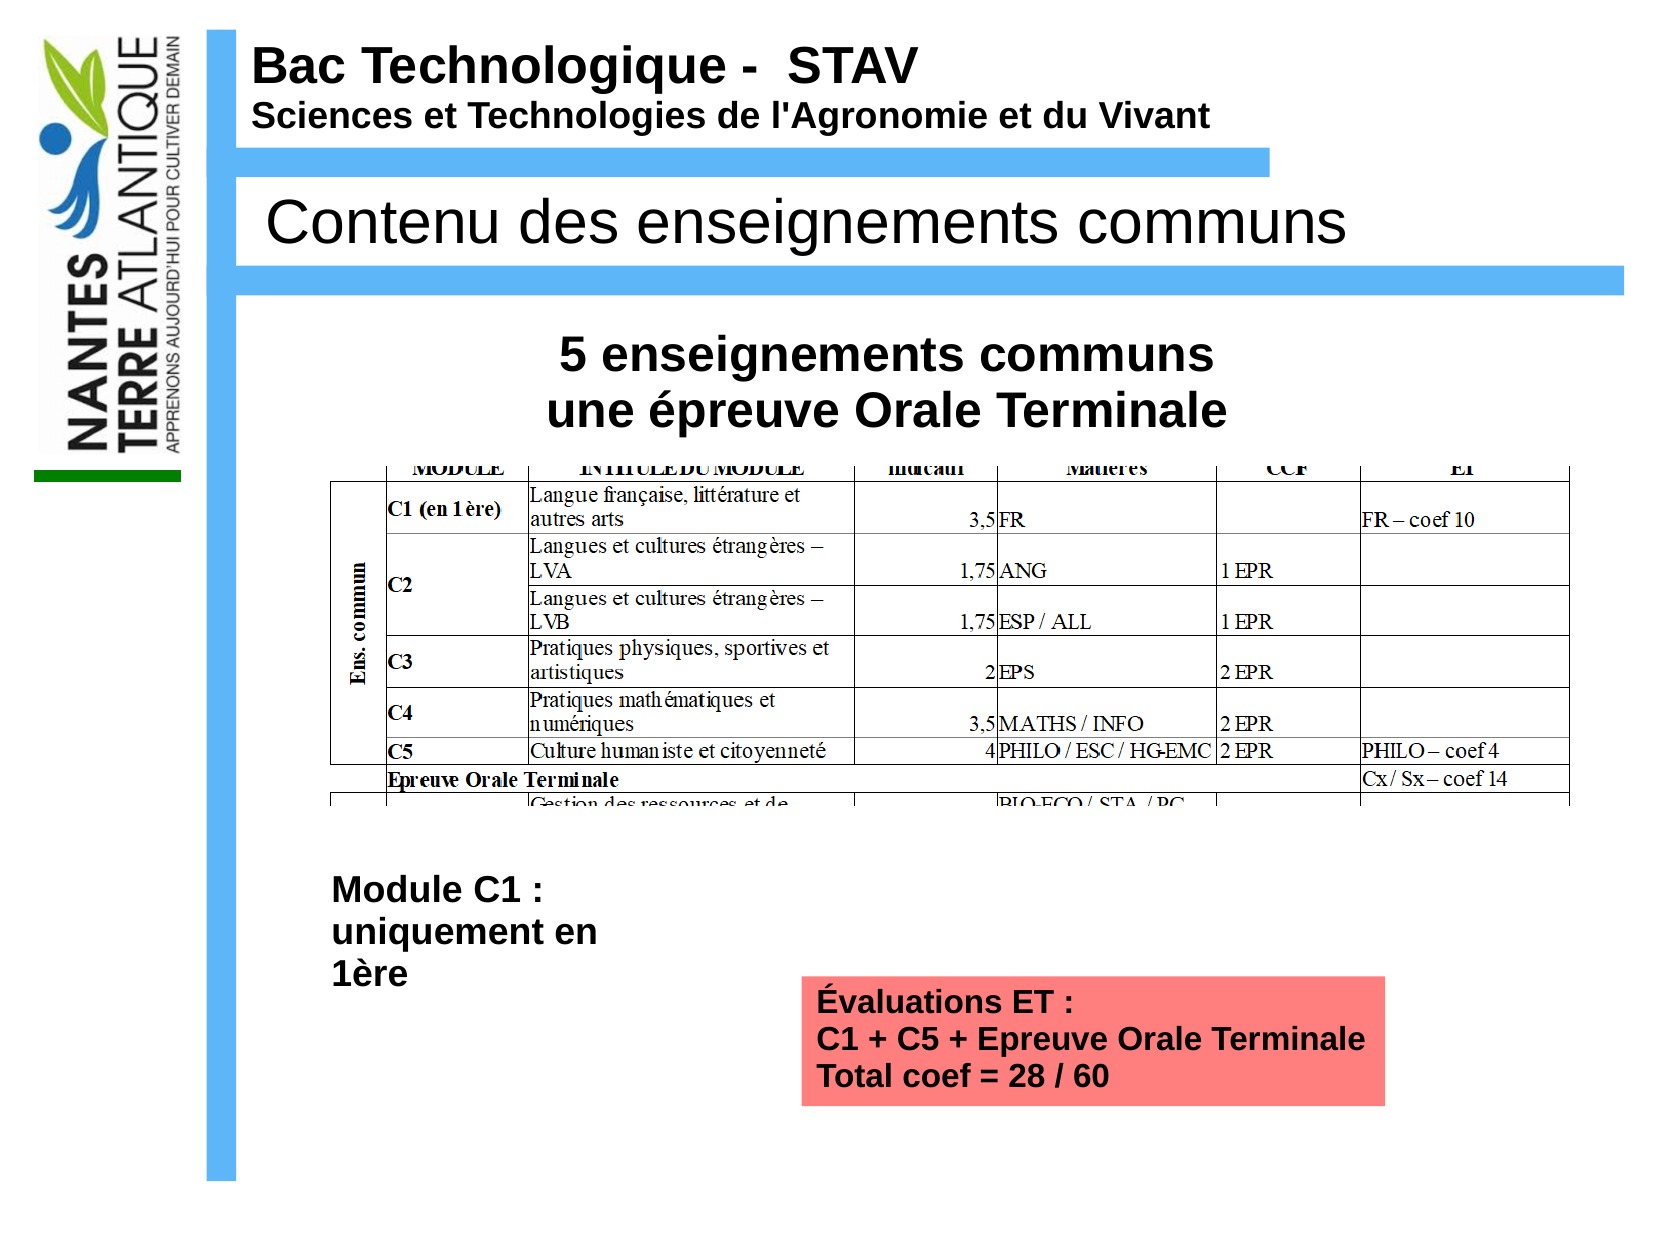

# Contenu des enseignements communs
5 enseignements communs
une épreuve Orale Terminale
Module C1 : uniquement en 1ère
Évaluations ET :
C1 + C5 + Epreuve Orale Terminale
Total coef = 28 / 60